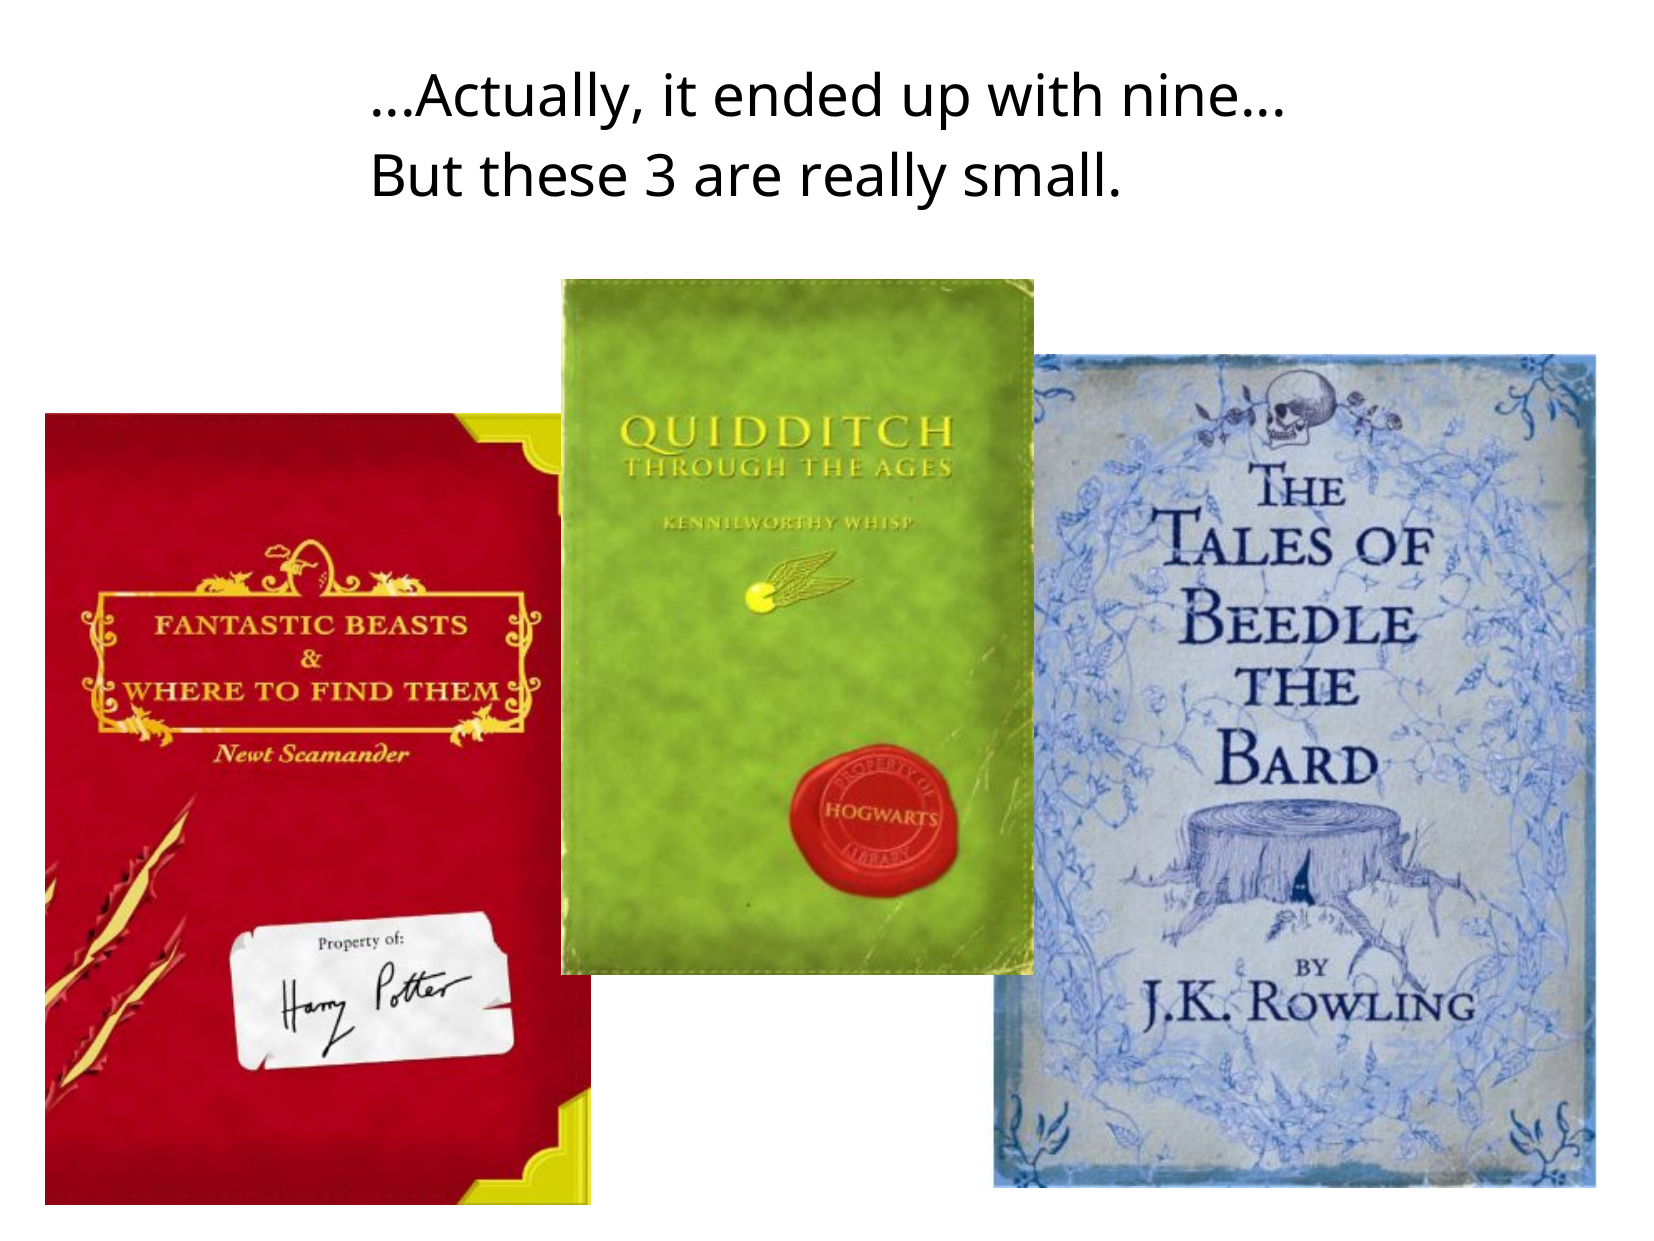

...Actually, it ended up with nine...
But these 3 are really small.